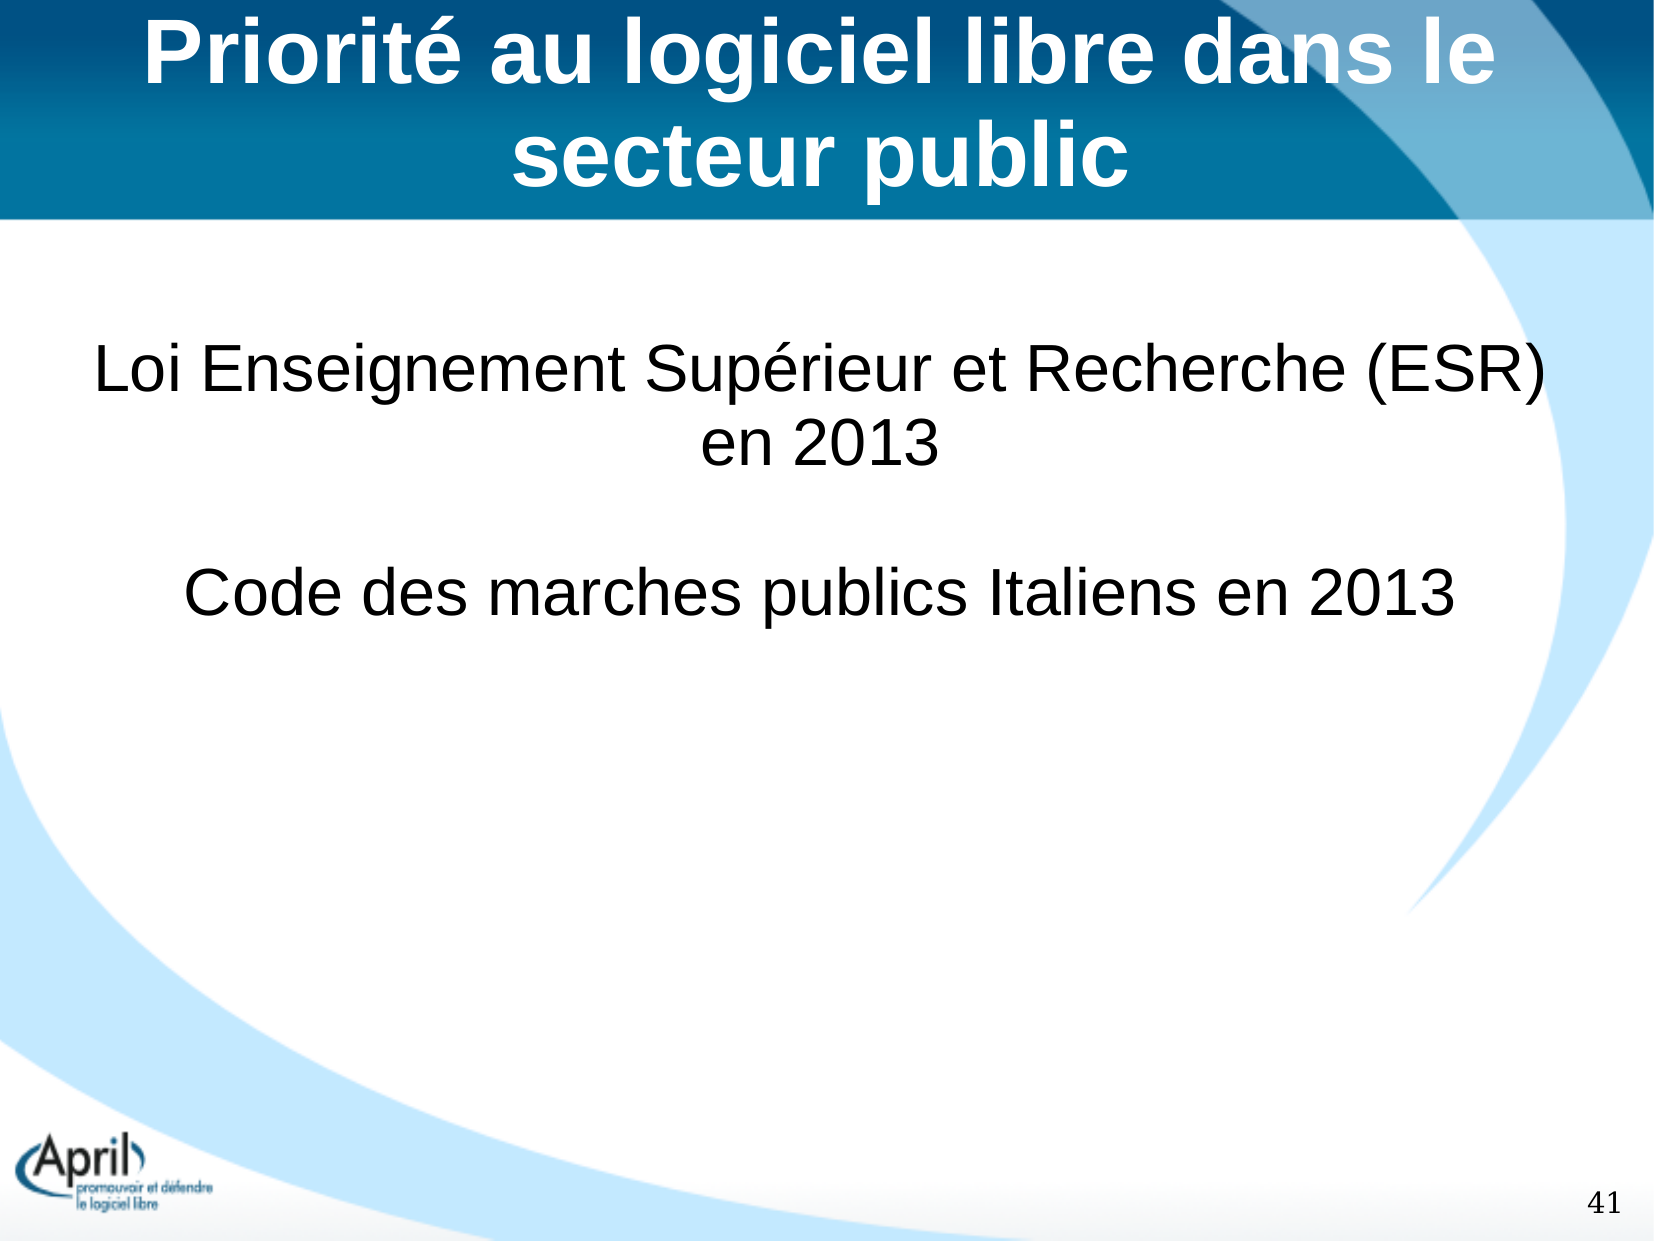

# Priorité au logiciel libre dans le secteur public
Loi Enseignement Supérieur et Recherche (ESR) en 2013
Code des marches publics Italiens en 2013
41